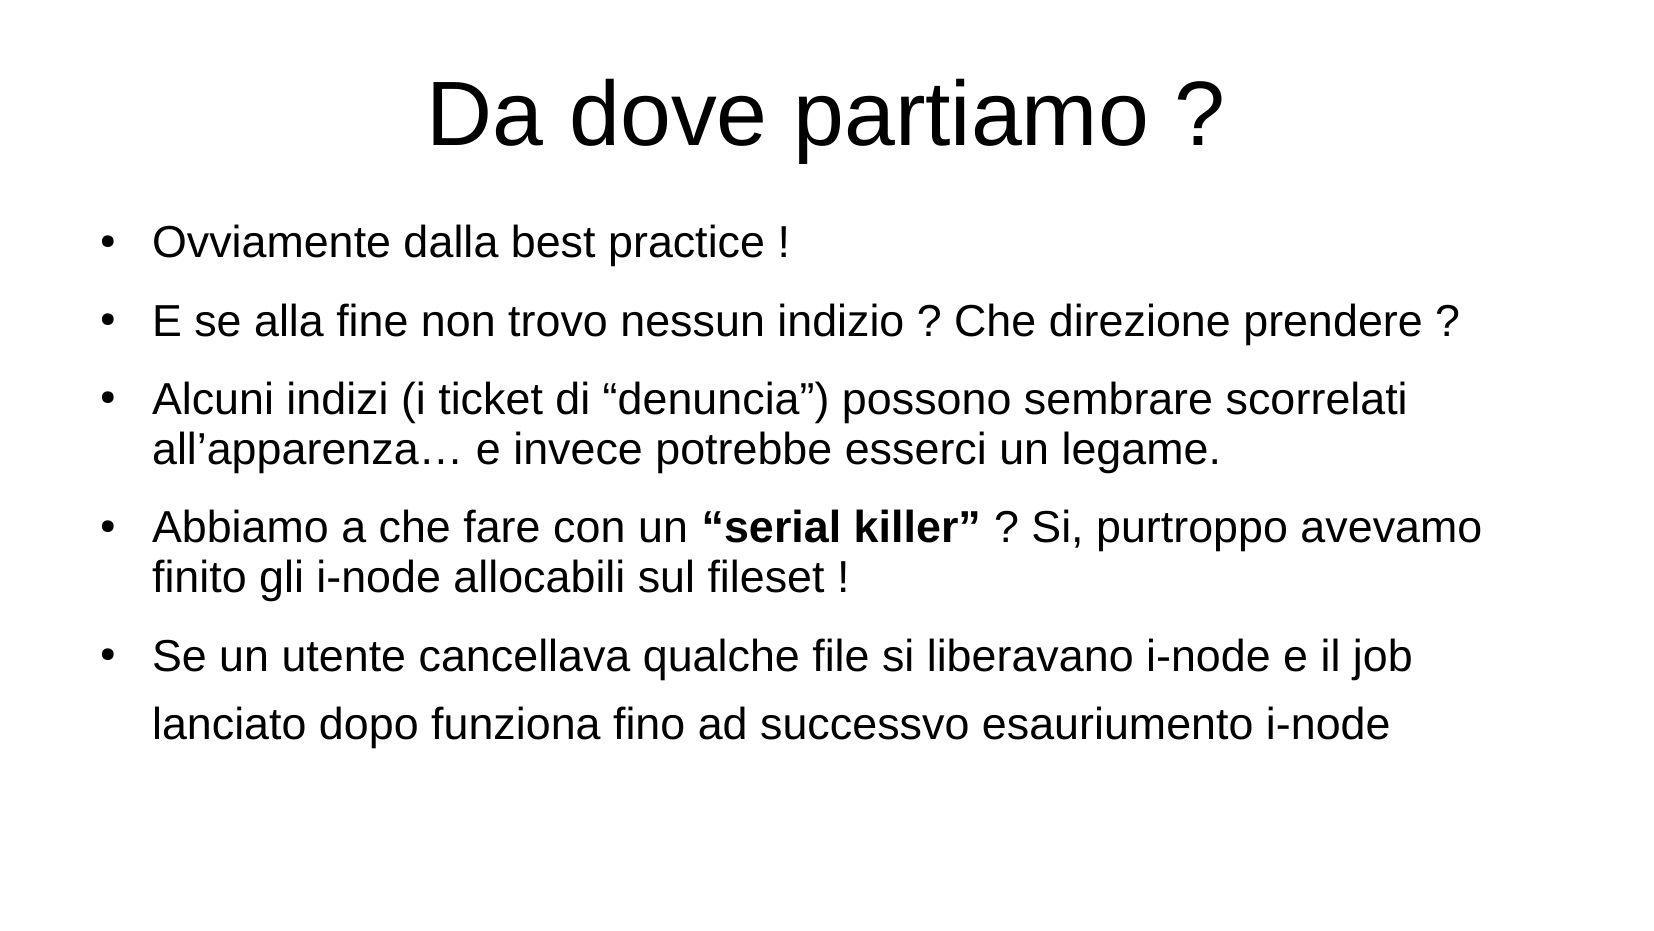

# Da dove partiamo ?
Ovviamente dalla best practice !
E se alla fine non trovo nessun indizio ? Che direzione prendere ?
Alcuni indizi (i ticket di “denuncia”) possono sembrare scorrelati all’apparenza… e invece potrebbe esserci un legame.
Abbiamo a che fare con un “serial killer” ? Si, purtroppo avevamo finito gli i-node allocabili sul fileset !
Se un utente cancellava qualche file si liberavano i-node e il job lanciato dopo funziona fino ad successvo esauriumento i-node